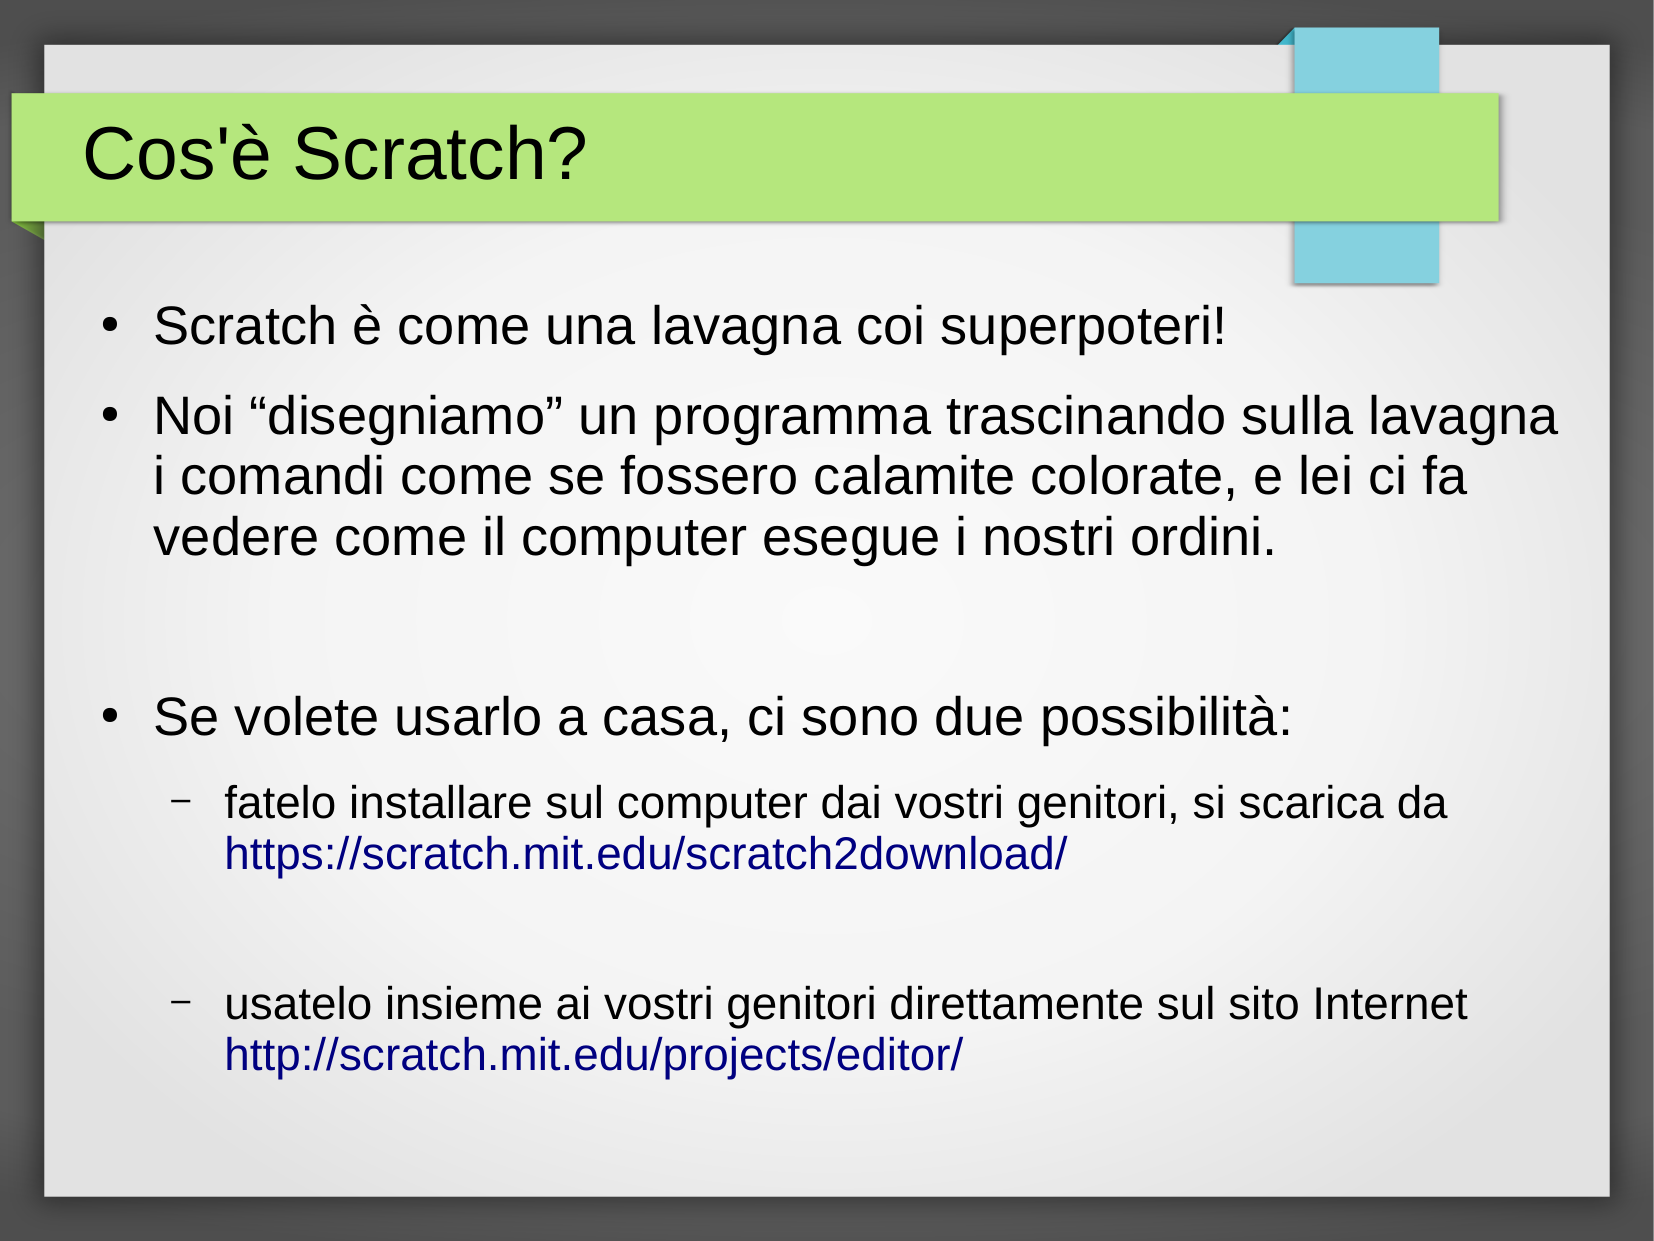

# Cos'è Scratch?
Scratch è come una lavagna coi superpoteri!
Noi “disegniamo” un programma trascinando sulla lavagna i comandi come se fossero calamite colorate, e lei ci fa vedere come il computer esegue i nostri ordini.
Se volete usarlo a casa, ci sono due possibilità:
fatelo installare sul computer dai vostri genitori, si scarica da https://scratch.mit.edu/scratch2download/
usatelo insieme ai vostri genitori direttamente sul sito Internet http://scratch.mit.edu/projects/editor/